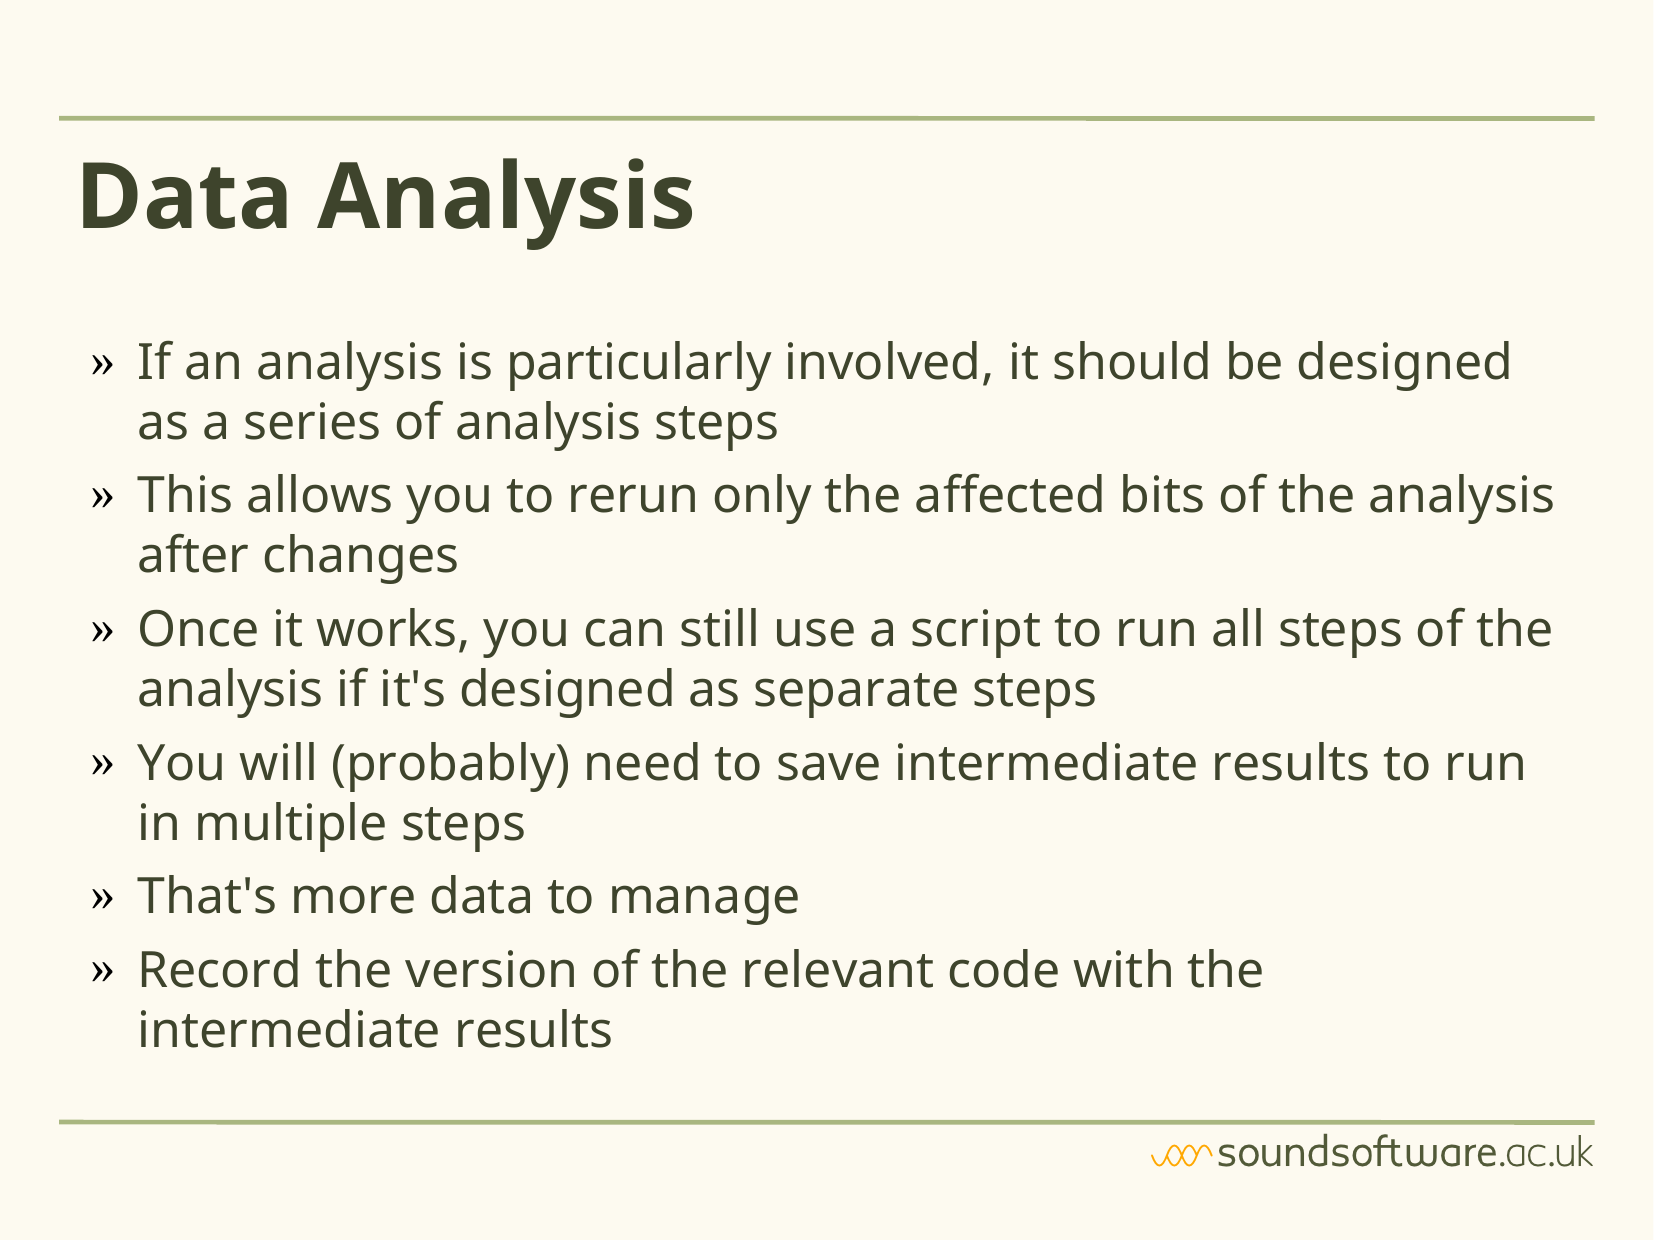

# Data Analysis
If an analysis is particularly involved, it should be designed as a series of analysis steps
This allows you to rerun only the affected bits of the analysis after changes
Once it works, you can still use a script to run all steps of the analysis if it's designed as separate steps
You will (probably) need to save intermediate results to run in multiple steps
That's more data to manage
Record the version of the relevant code with the intermediate results